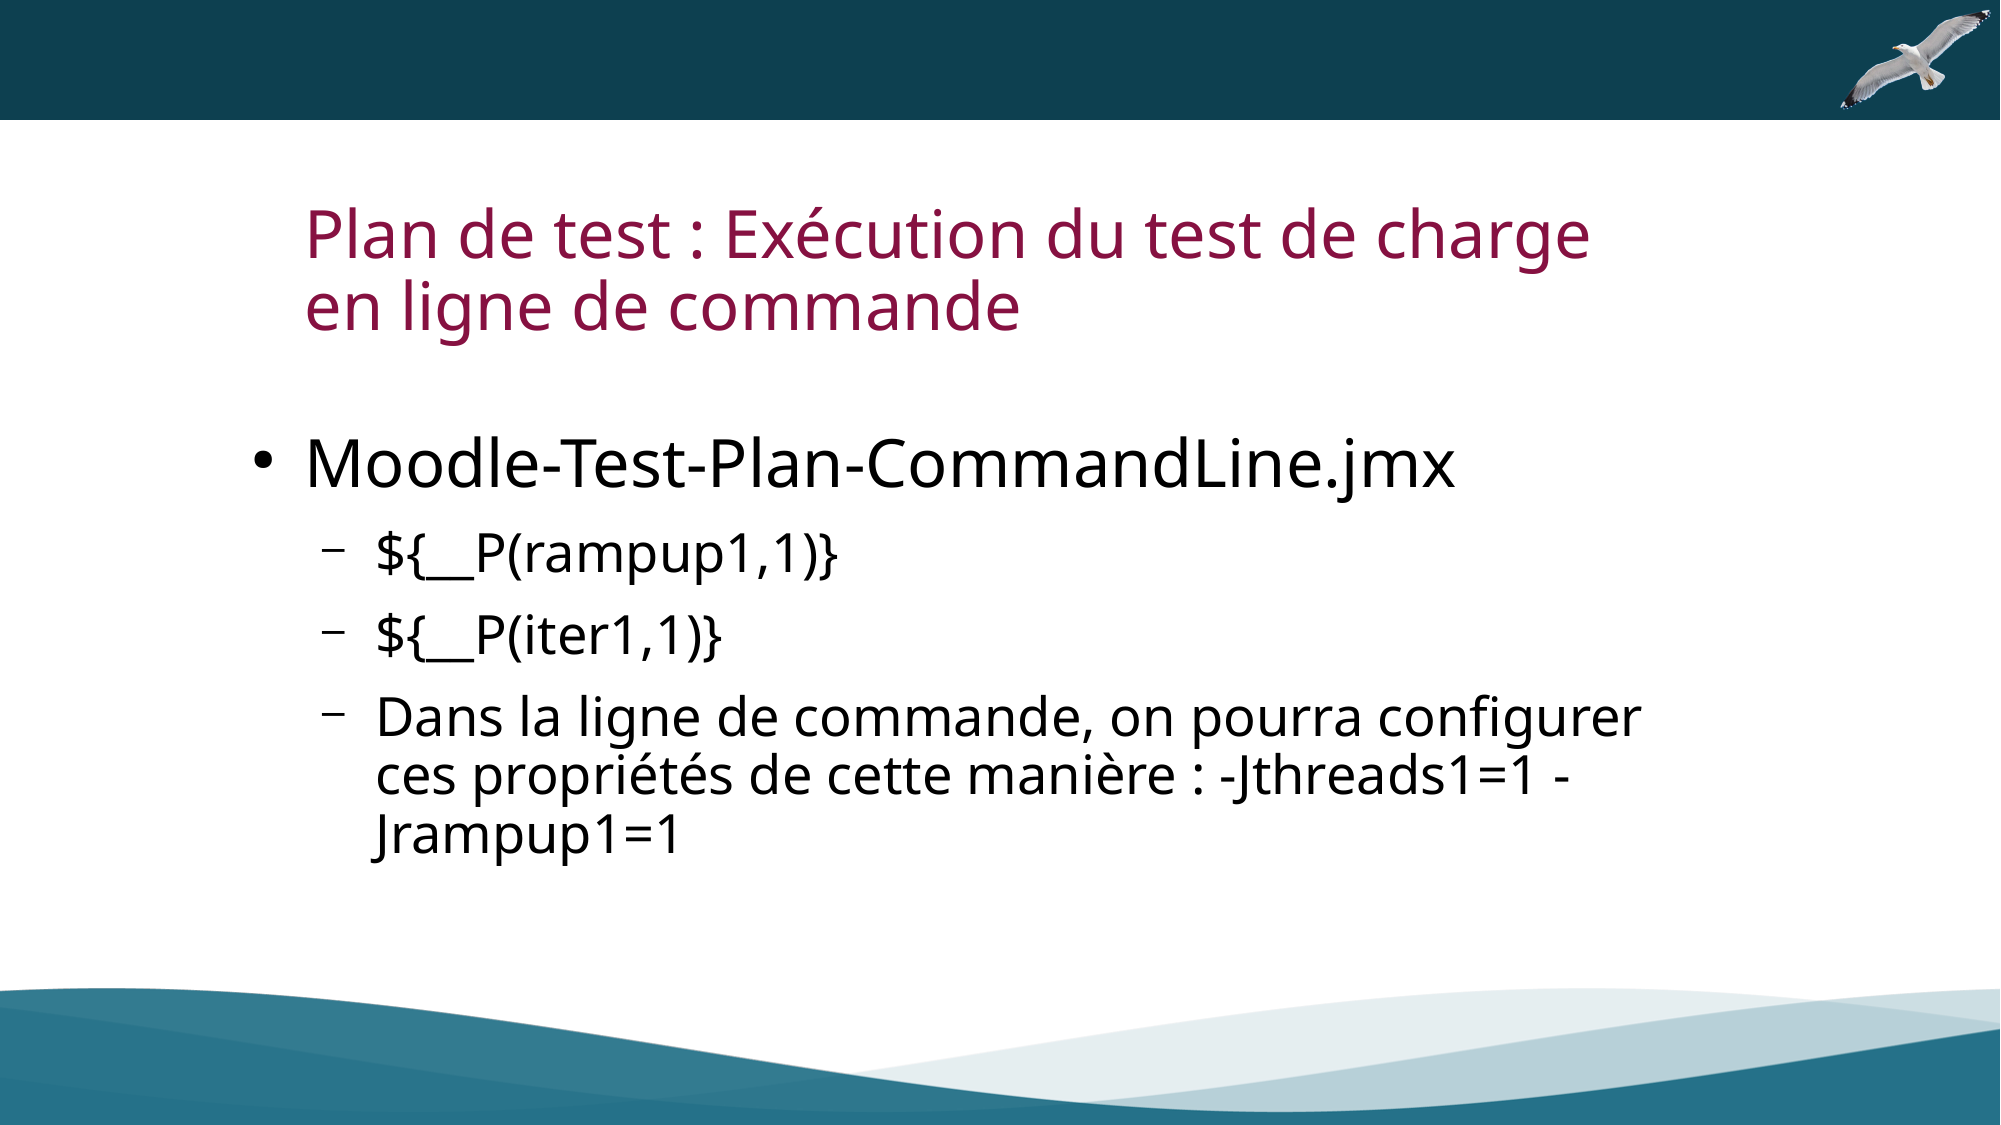

Plan de test : Exécution du test de charge en ligne de commande
# Moodle-Test-Plan-CommandLine.jmx
${__P(rampup1,1)}
${__P(iter1,1)}
Dans la ligne de commande, on pourra configurer ces propriétés de cette manière : -Jthreads1=1 -Jrampup1=1